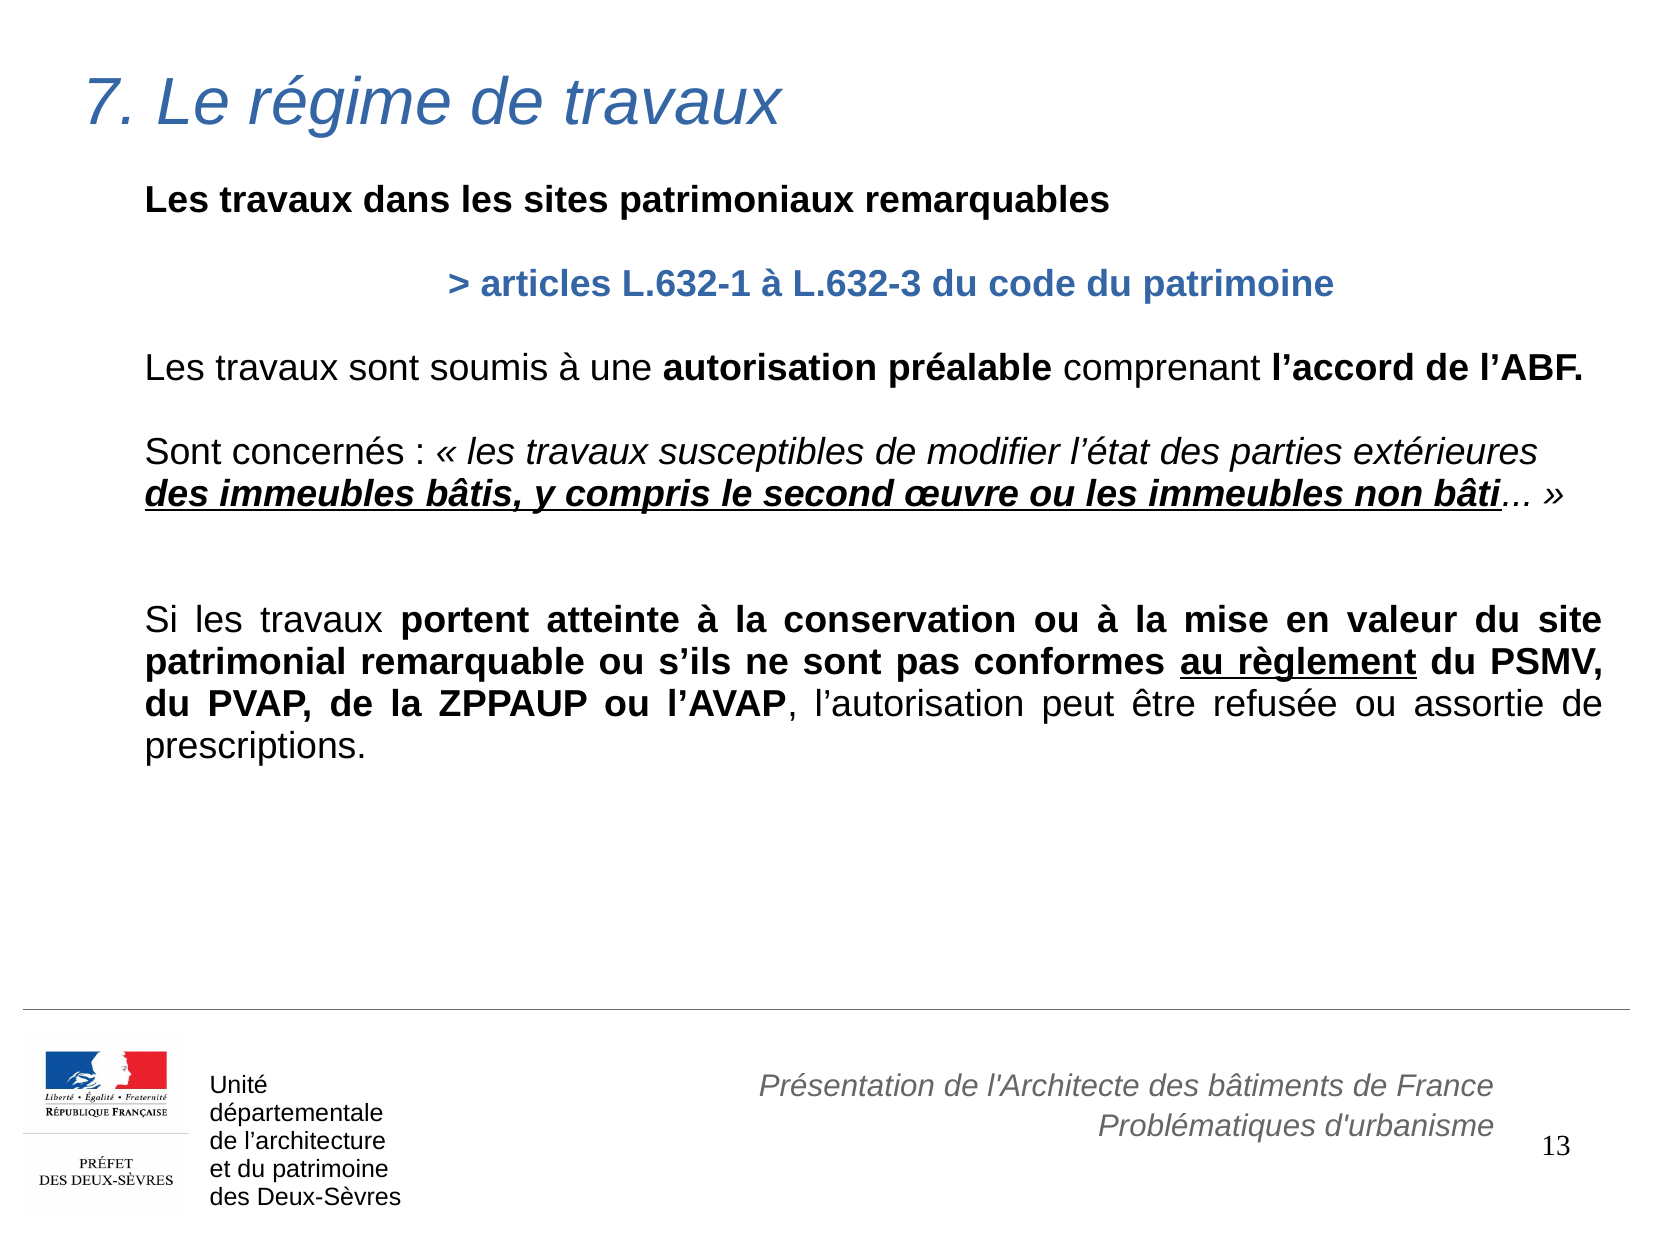

# 7. Le régime de travaux
Les travaux dans les sites patrimoniaux remarquables
> articles L.632-1 à L.632-3 du code du patrimoine
Les travaux sont soumis à une autorisation préalable comprenant l’accord de l’ABF.
Sont concernés : « les travaux susceptibles de modifier l’état des parties extérieures des immeubles bâtis, y compris le second œuvre ou les immeubles non bâti... »
Si les travaux portent atteinte à la conservation ou à la mise en valeur du site patrimonial remarquable ou s’ils ne sont pas conformes au règlement du PSMV, du PVAP, de la ZPPAUP ou l’AVAP, l’autorisation peut être refusée ou assortie de prescriptions.
Présentation de l'Architecte des bâtiments de France
Problématiques d'urbanisme
Unité
départementale
de l’architecture
et du patrimoine
des Deux-Sèvres
13